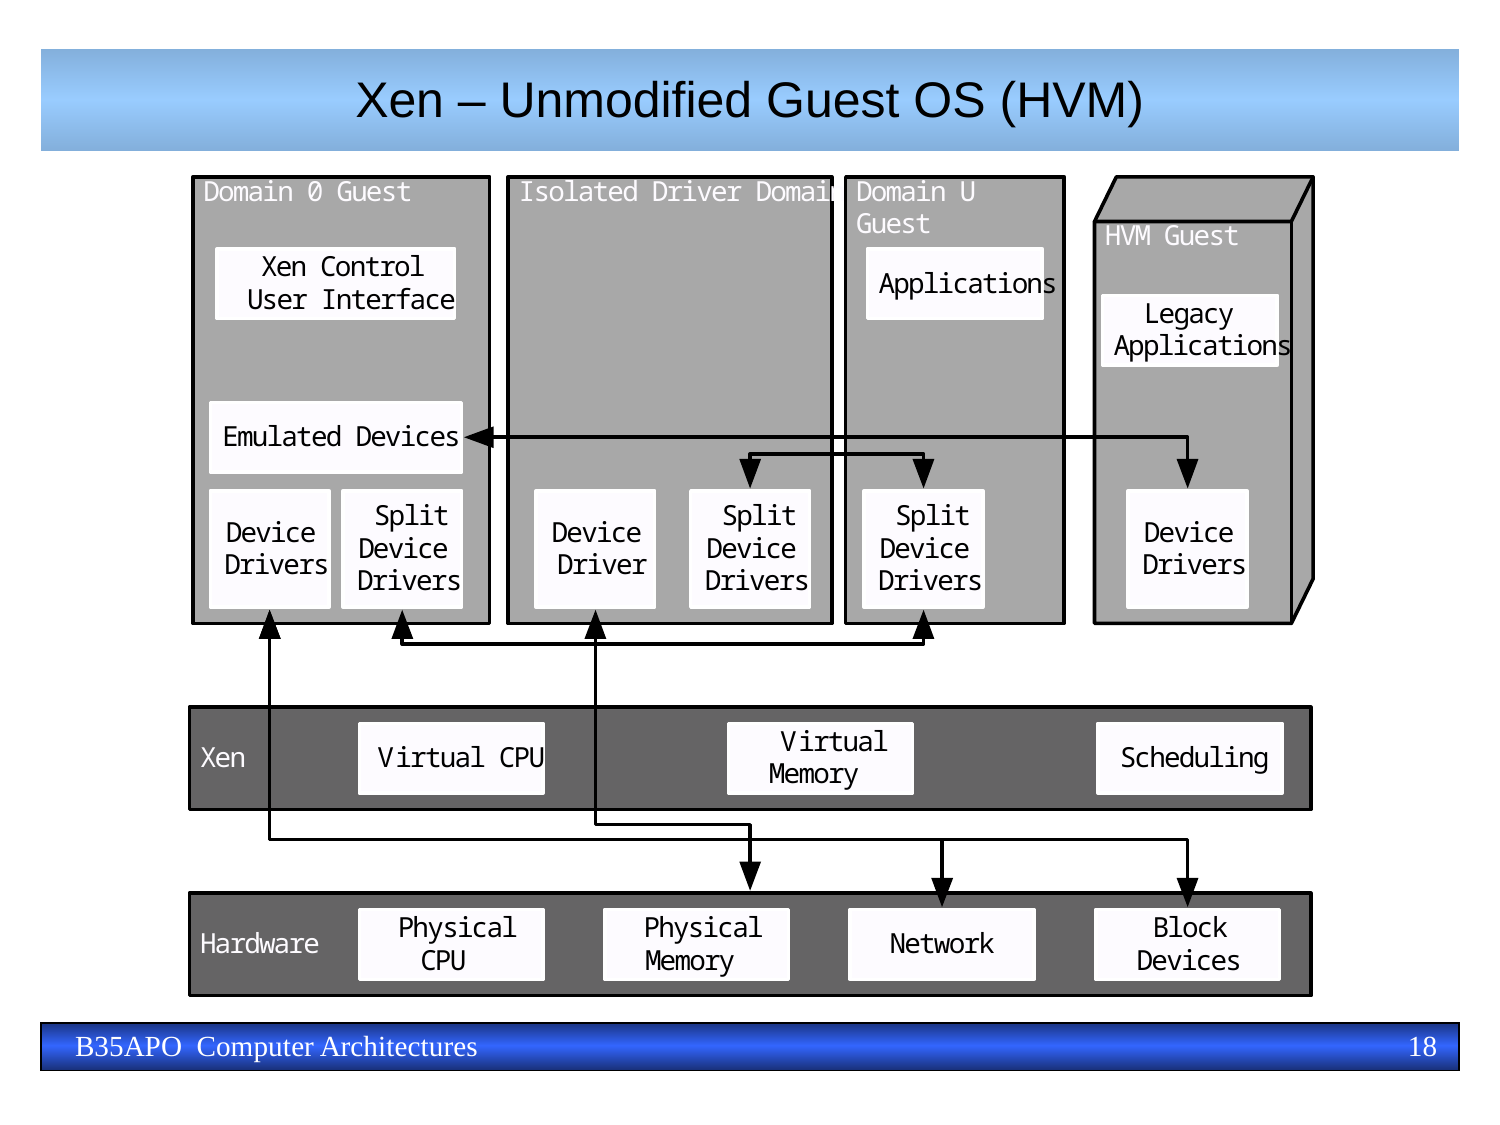

# Xen – Unmodified Guest OS (HVM)
B35APO Computer Architectures
18